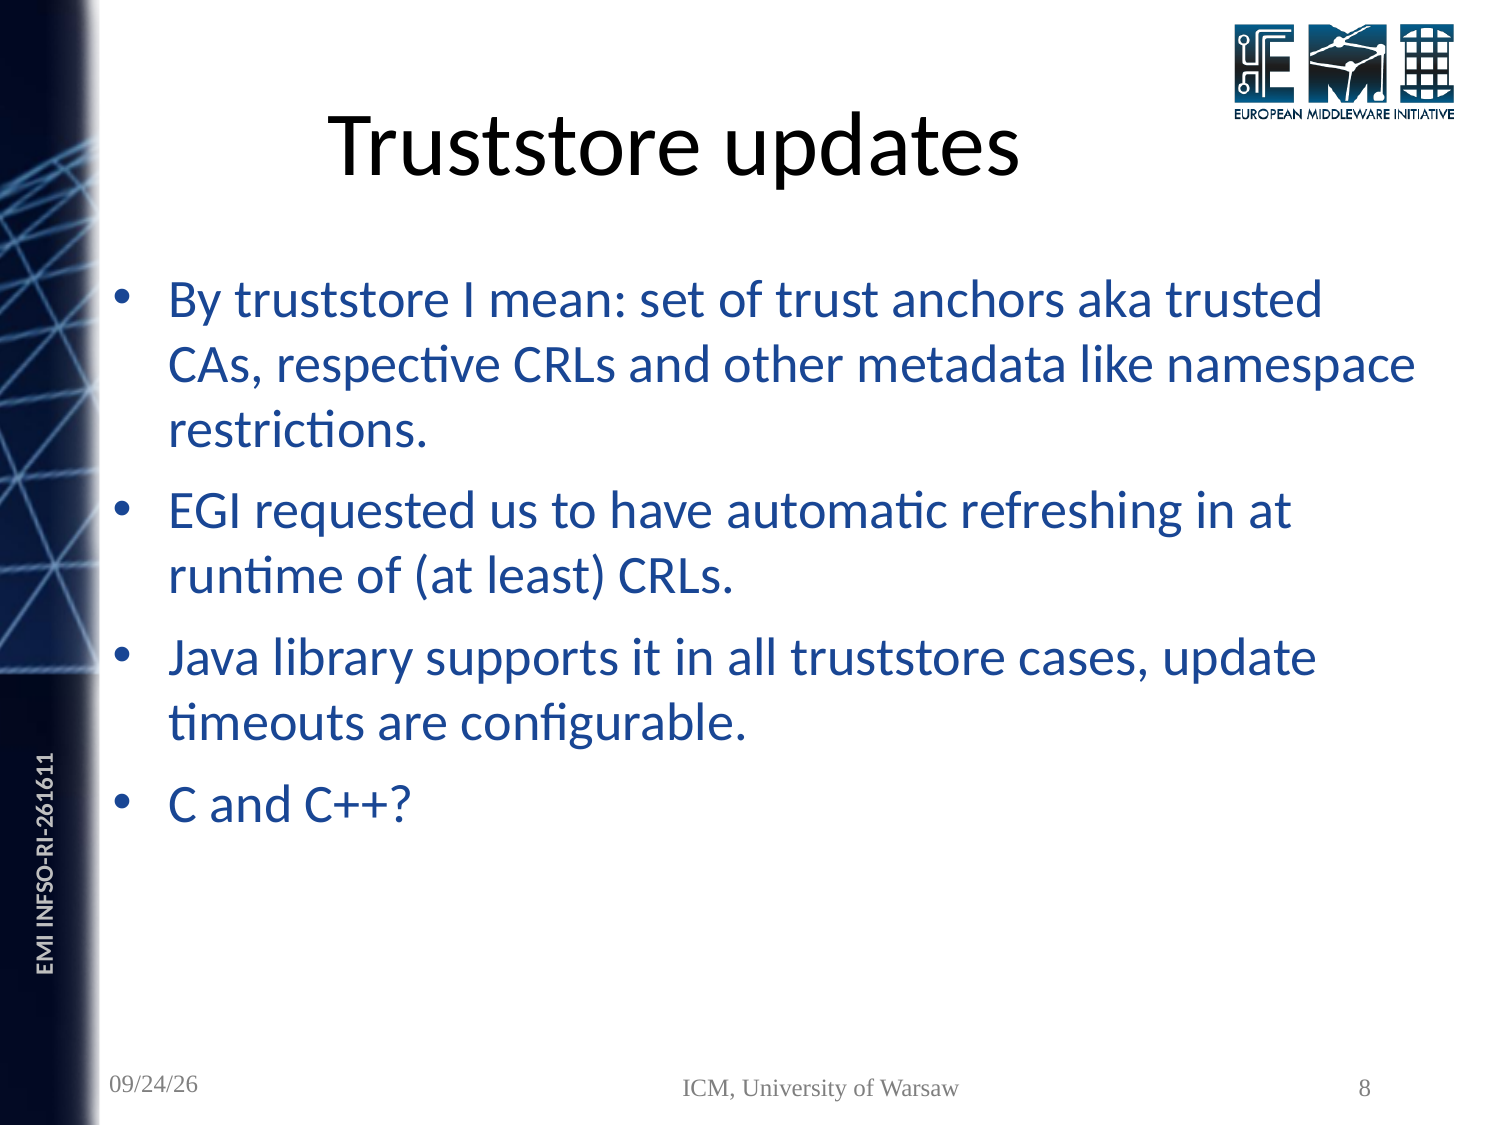

# Truststore updates
By truststore I mean: set of trust anchors aka trusted CAs, respective CRLs and other metadata like namespace restrictions.
EGI requested us to have automatic refreshing in at runtime of (at least) CRLs.
Java library supports it in all truststore cases, update timeouts are configurable.
C and C++?
8